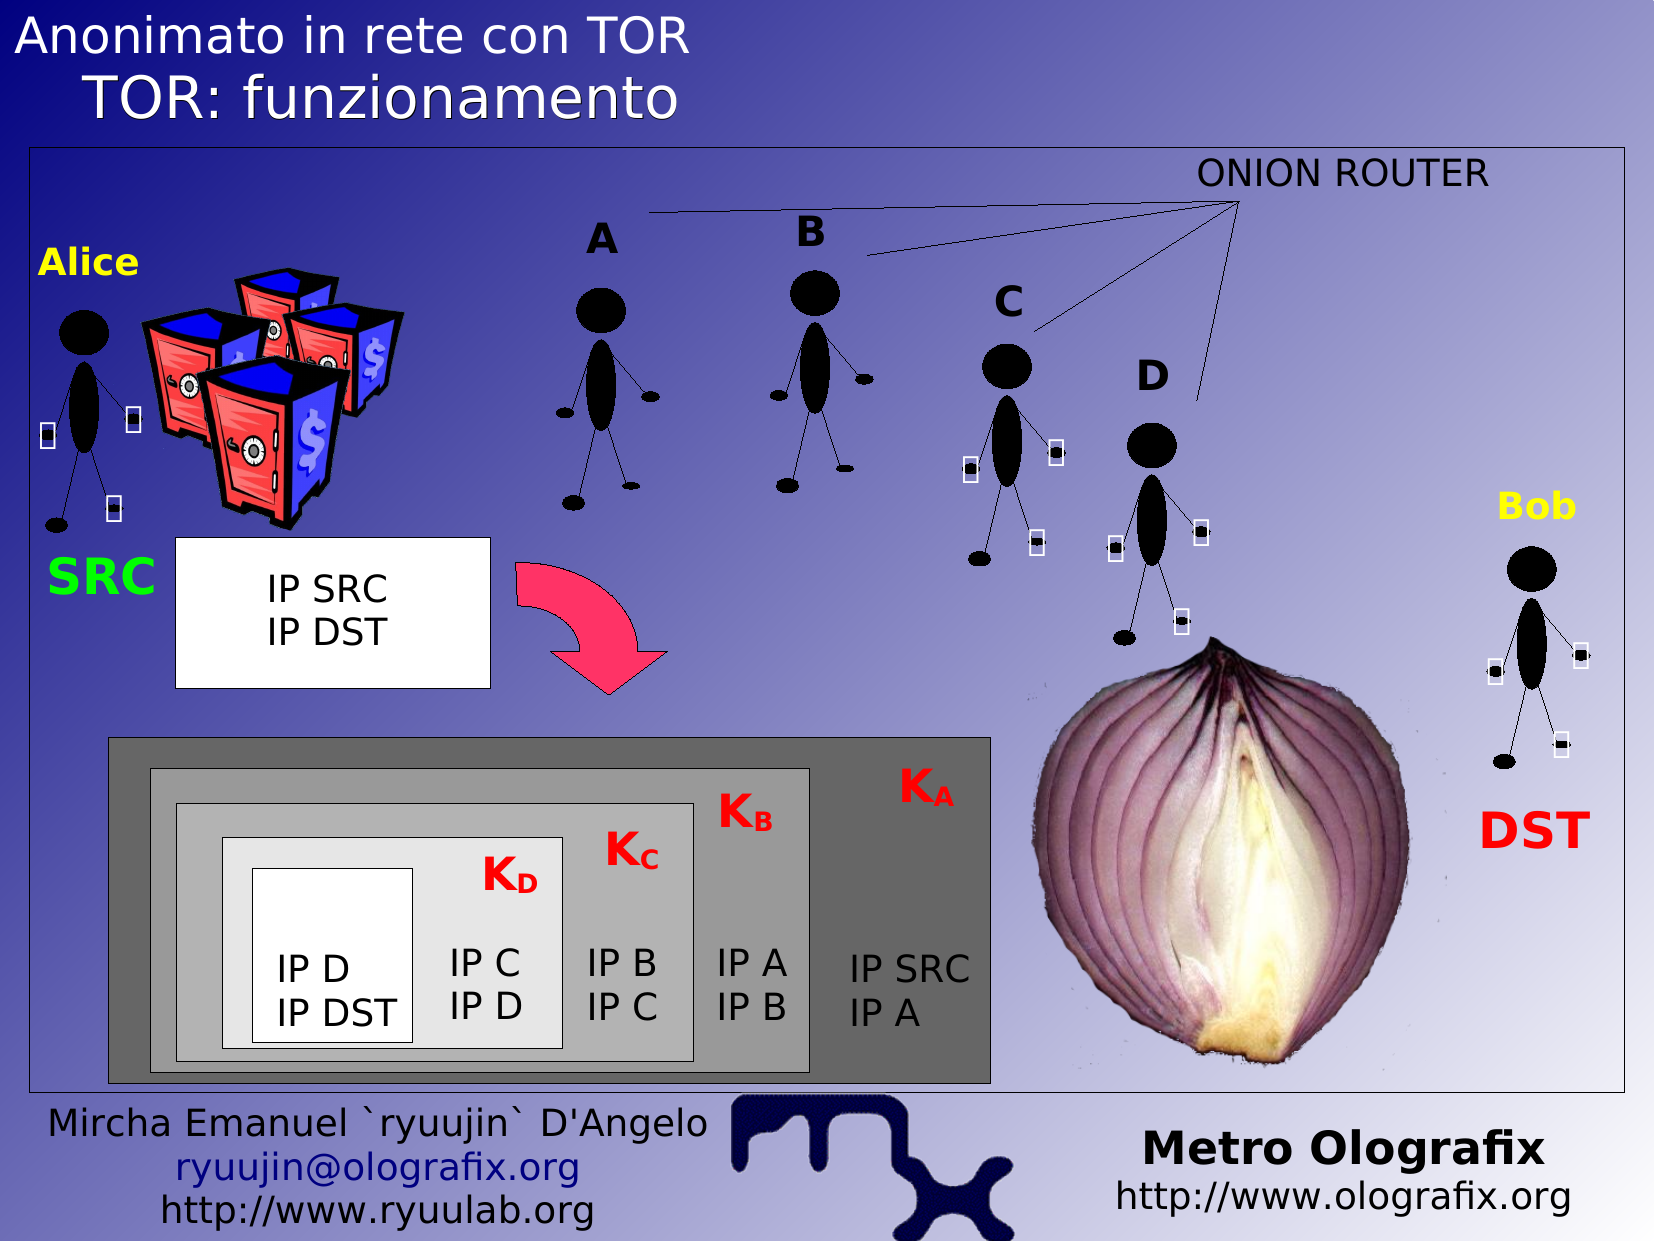

Anonimato in rete con TOR
# TOR: funzionamento
ONION ROUTER
B
A
Alice
C
ﾣ
ﾣ
ﾣ
D
ﾣ
ﾣ
ﾣ
ﾣ
ﾣ
ﾣ
Bob
SRC
ﾣ
ﾣ
ﾣ
IP SRC
IP DST
KA
KB
DST
KC
KD
IP C
IP D
IP B
IP C
IP A
IP B
IP D
IP DST
IP SRC
IP A
Mircha Emanuel `ryuujin` D'Angelo
ryuujin@olografix.org
http://www.ryuulab.org
Metro Olografix
http://www.olografix.org